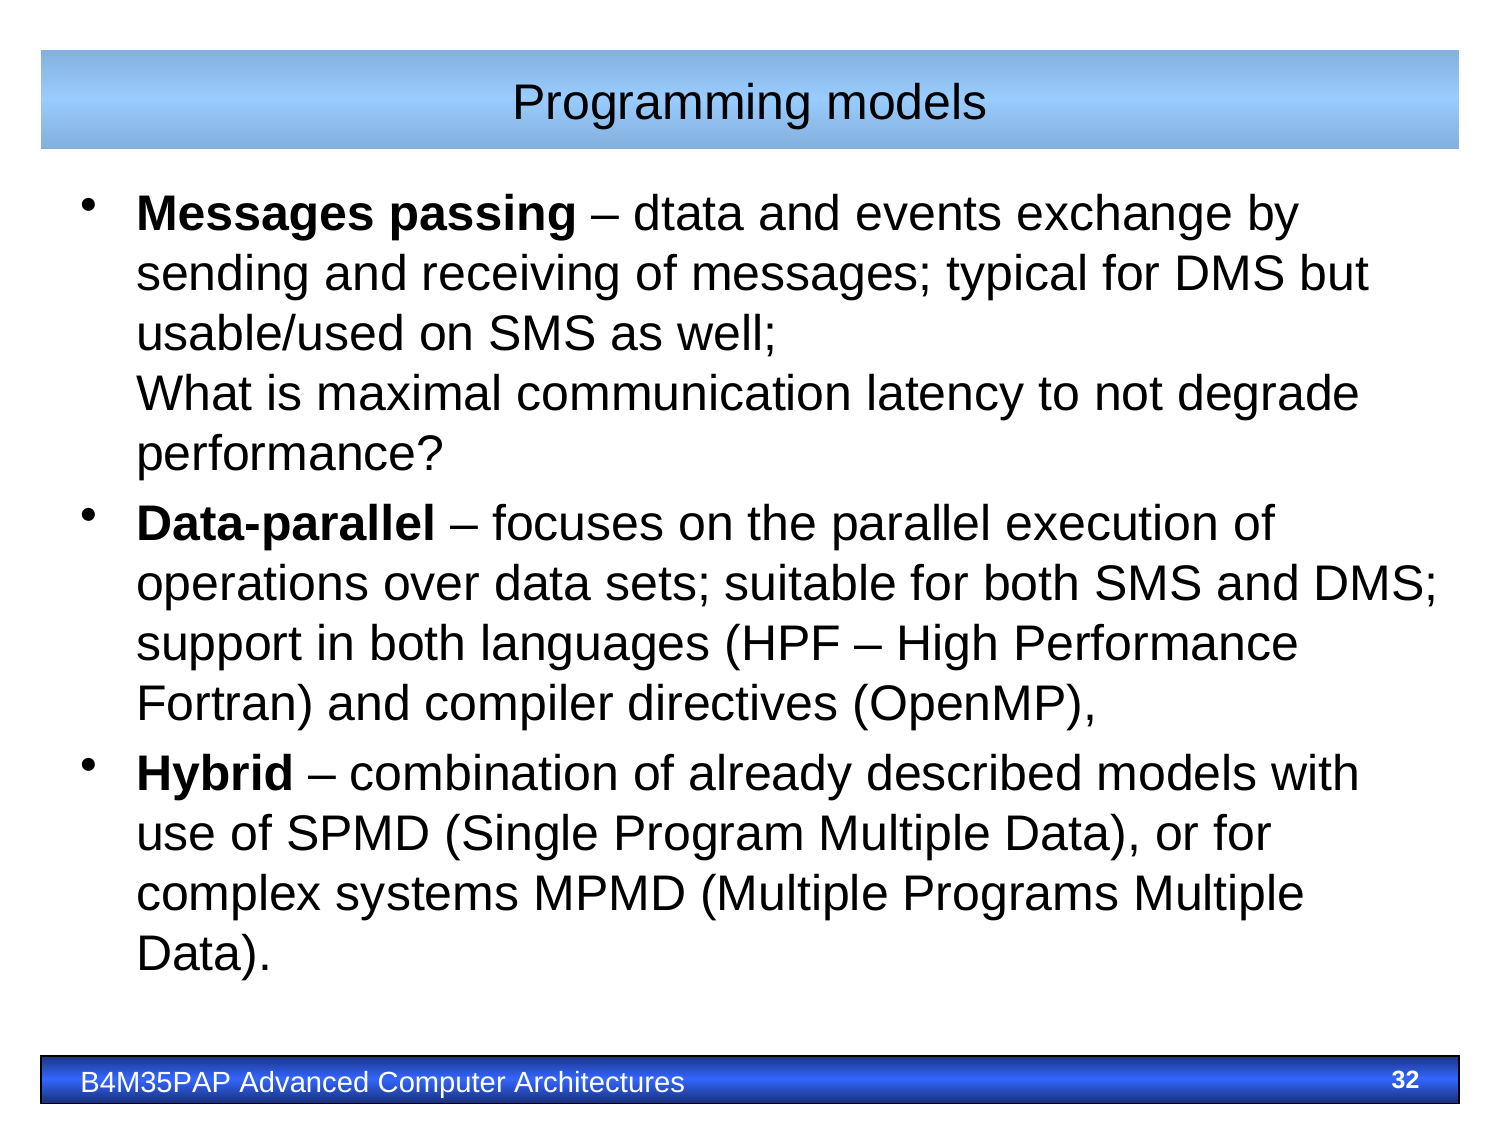

# Programming models
Messages passing – dtata and events exchange by sending and receiving of messages; typical for DMS but usable/used on SMS as well;
What is maximal communication latency to not degrade performance?
Data-parallel – focuses on the parallel execution of operations over data sets; suitable for both SMS and DMS; support in both languages (HPF – High Performance Fortran) and compiler directives (OpenMP),
Hybrid – combination of already described models with use of SPMD (Single Program Multiple Data), or for complex systems MPMD (Multiple Programs Multiple Data).